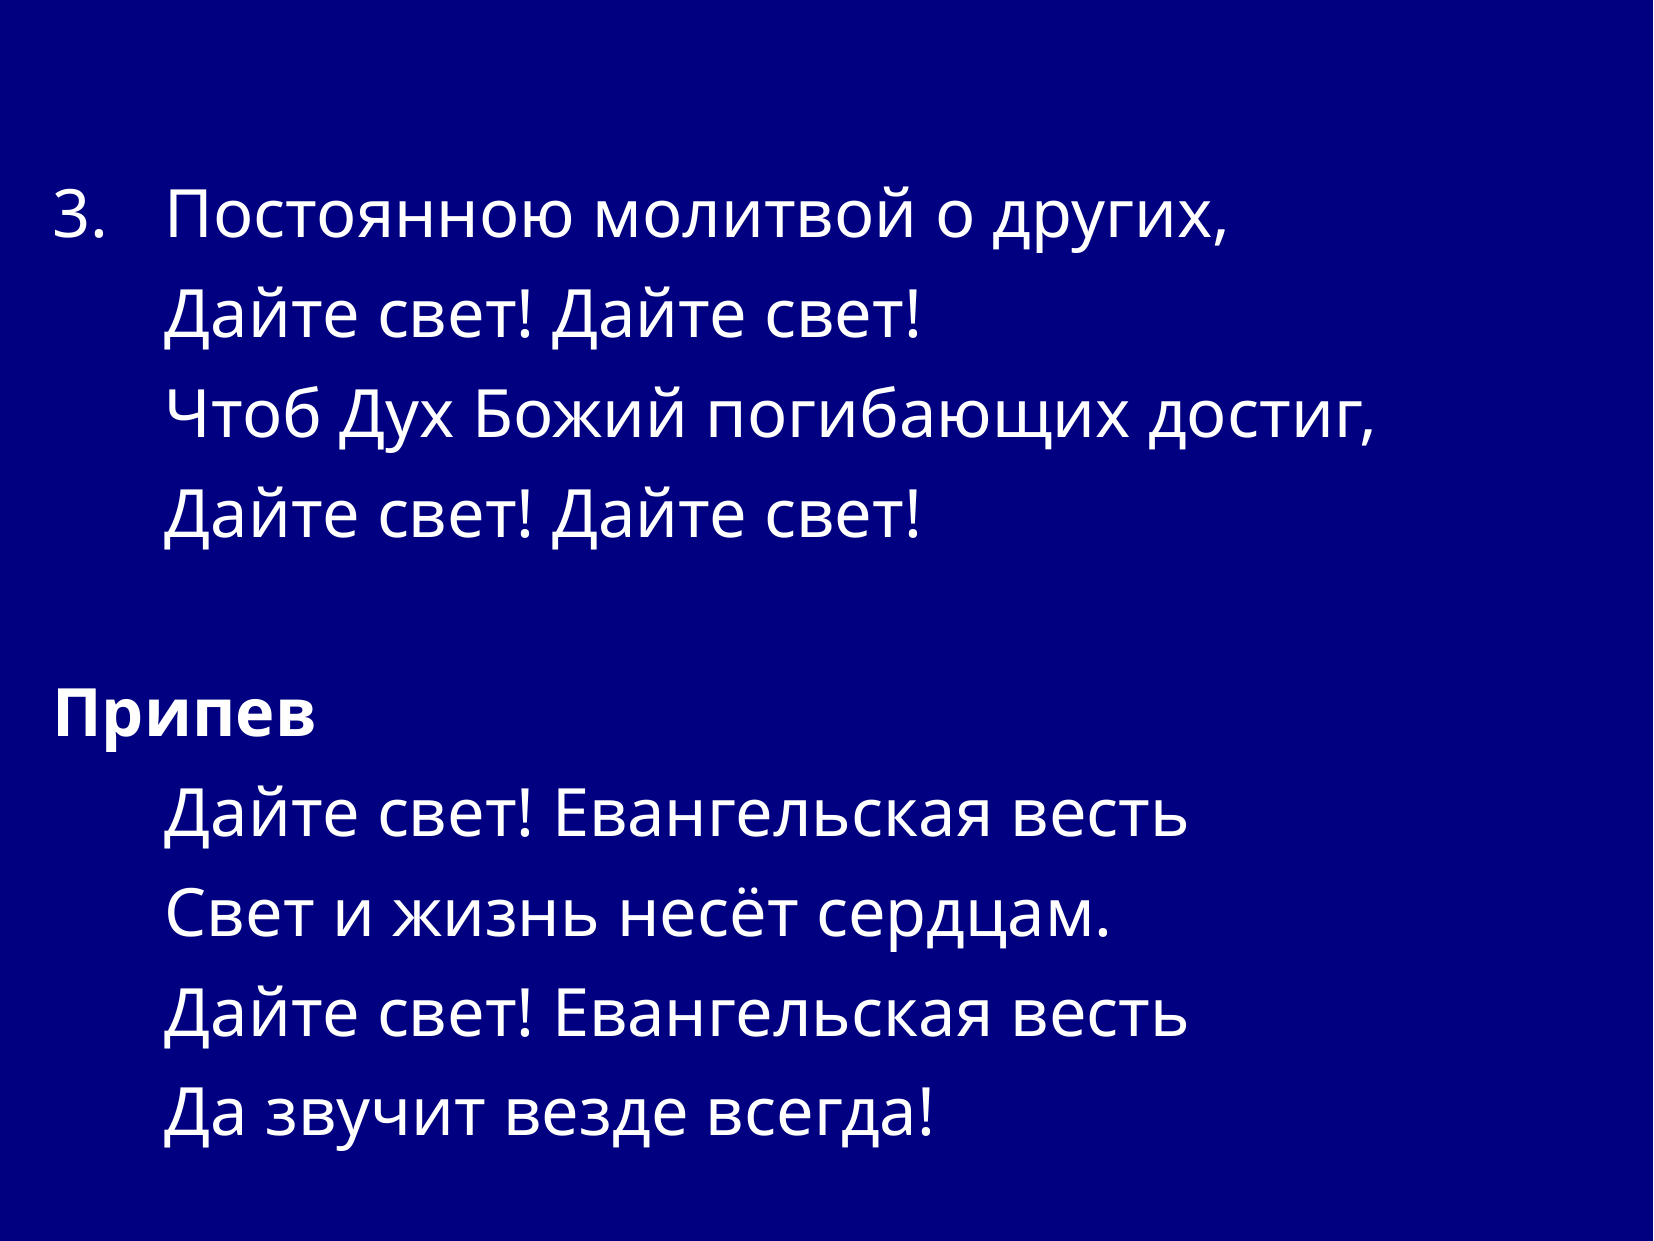

3.	Постоянною молитвой о других,
	Дайте свет! Дайте свет!
	Чтоб Дух Божий погибающих достиг,
	Дайте свет! Дайте свет!
Припев
	Дайте свет! Евангельская весть
	Свет и жизнь несёт сердцам.
	Дайте свет! Евангельская весть
	Да звучит везде всегда!